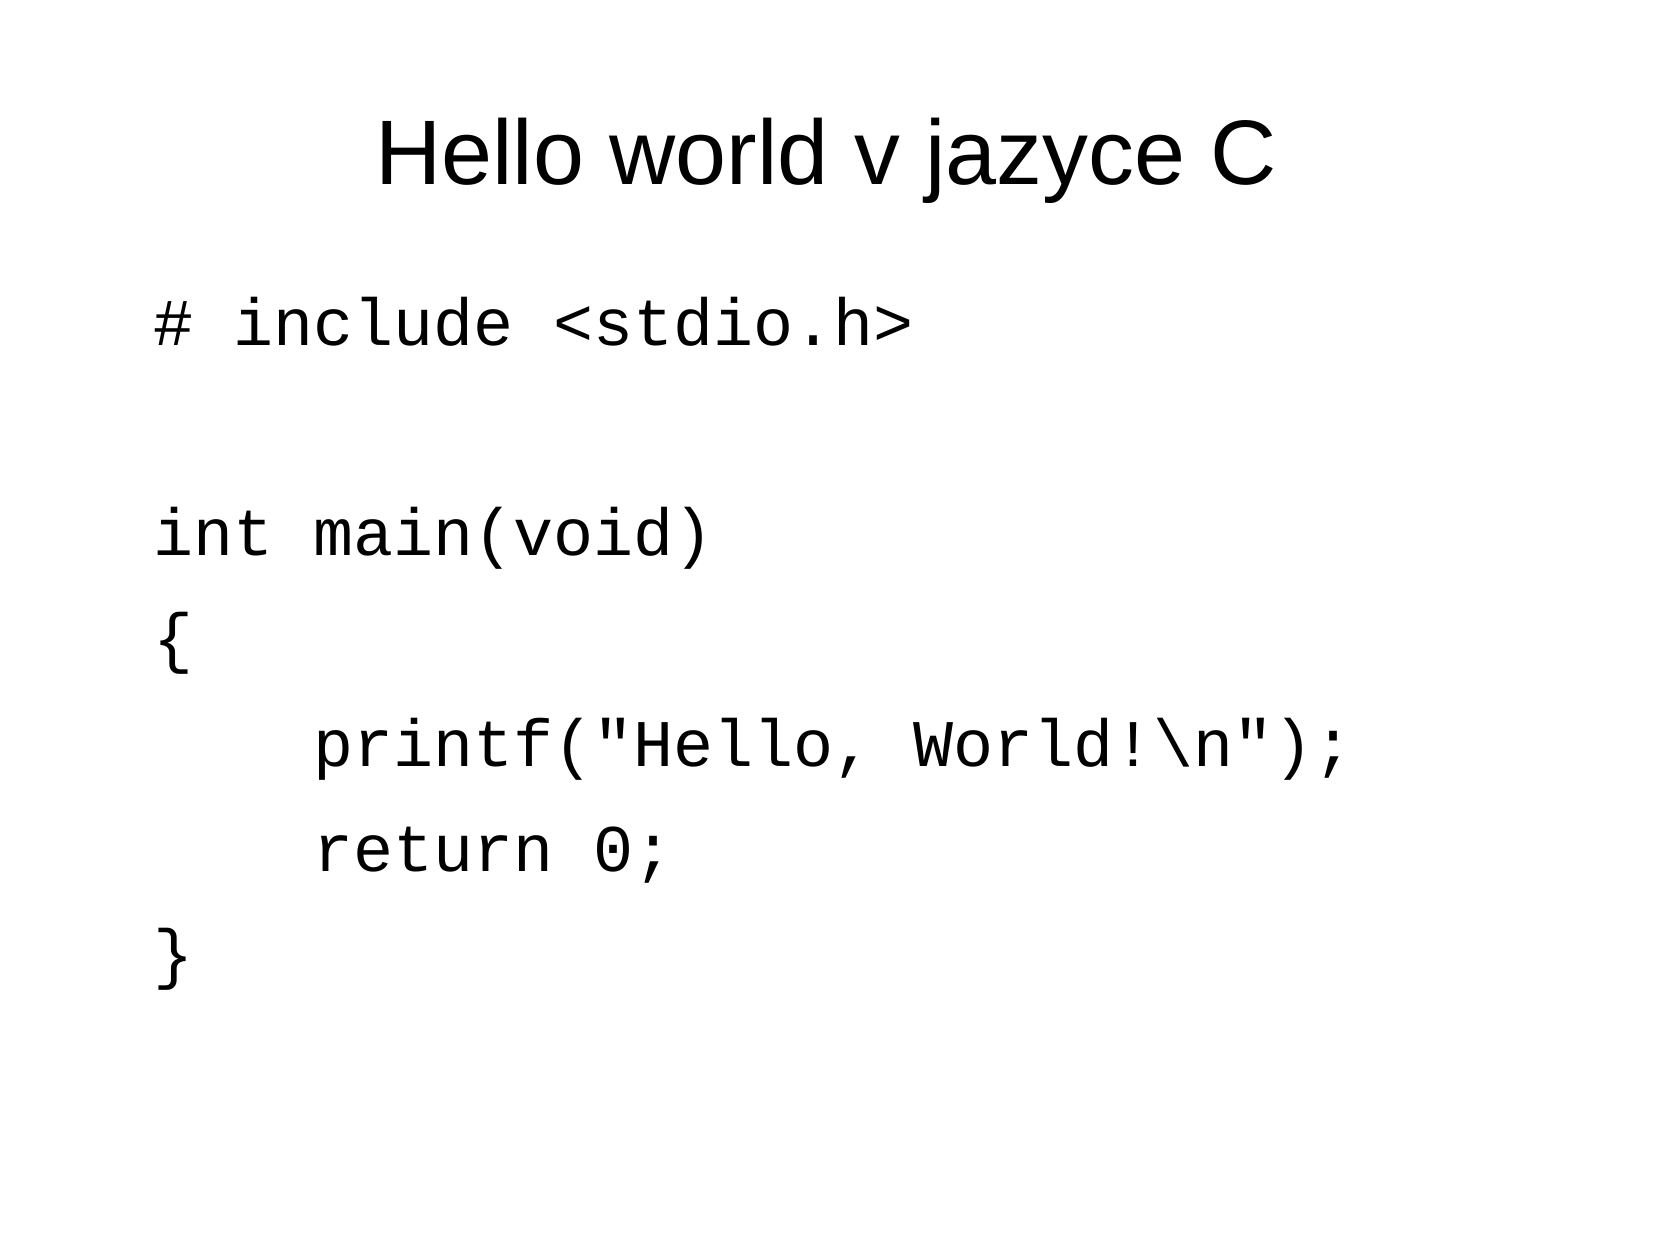

# Hello world v jazyce C
# include <stdio.h>
int main(void)
{
 printf("Hello, World!\n");
 return 0;
}